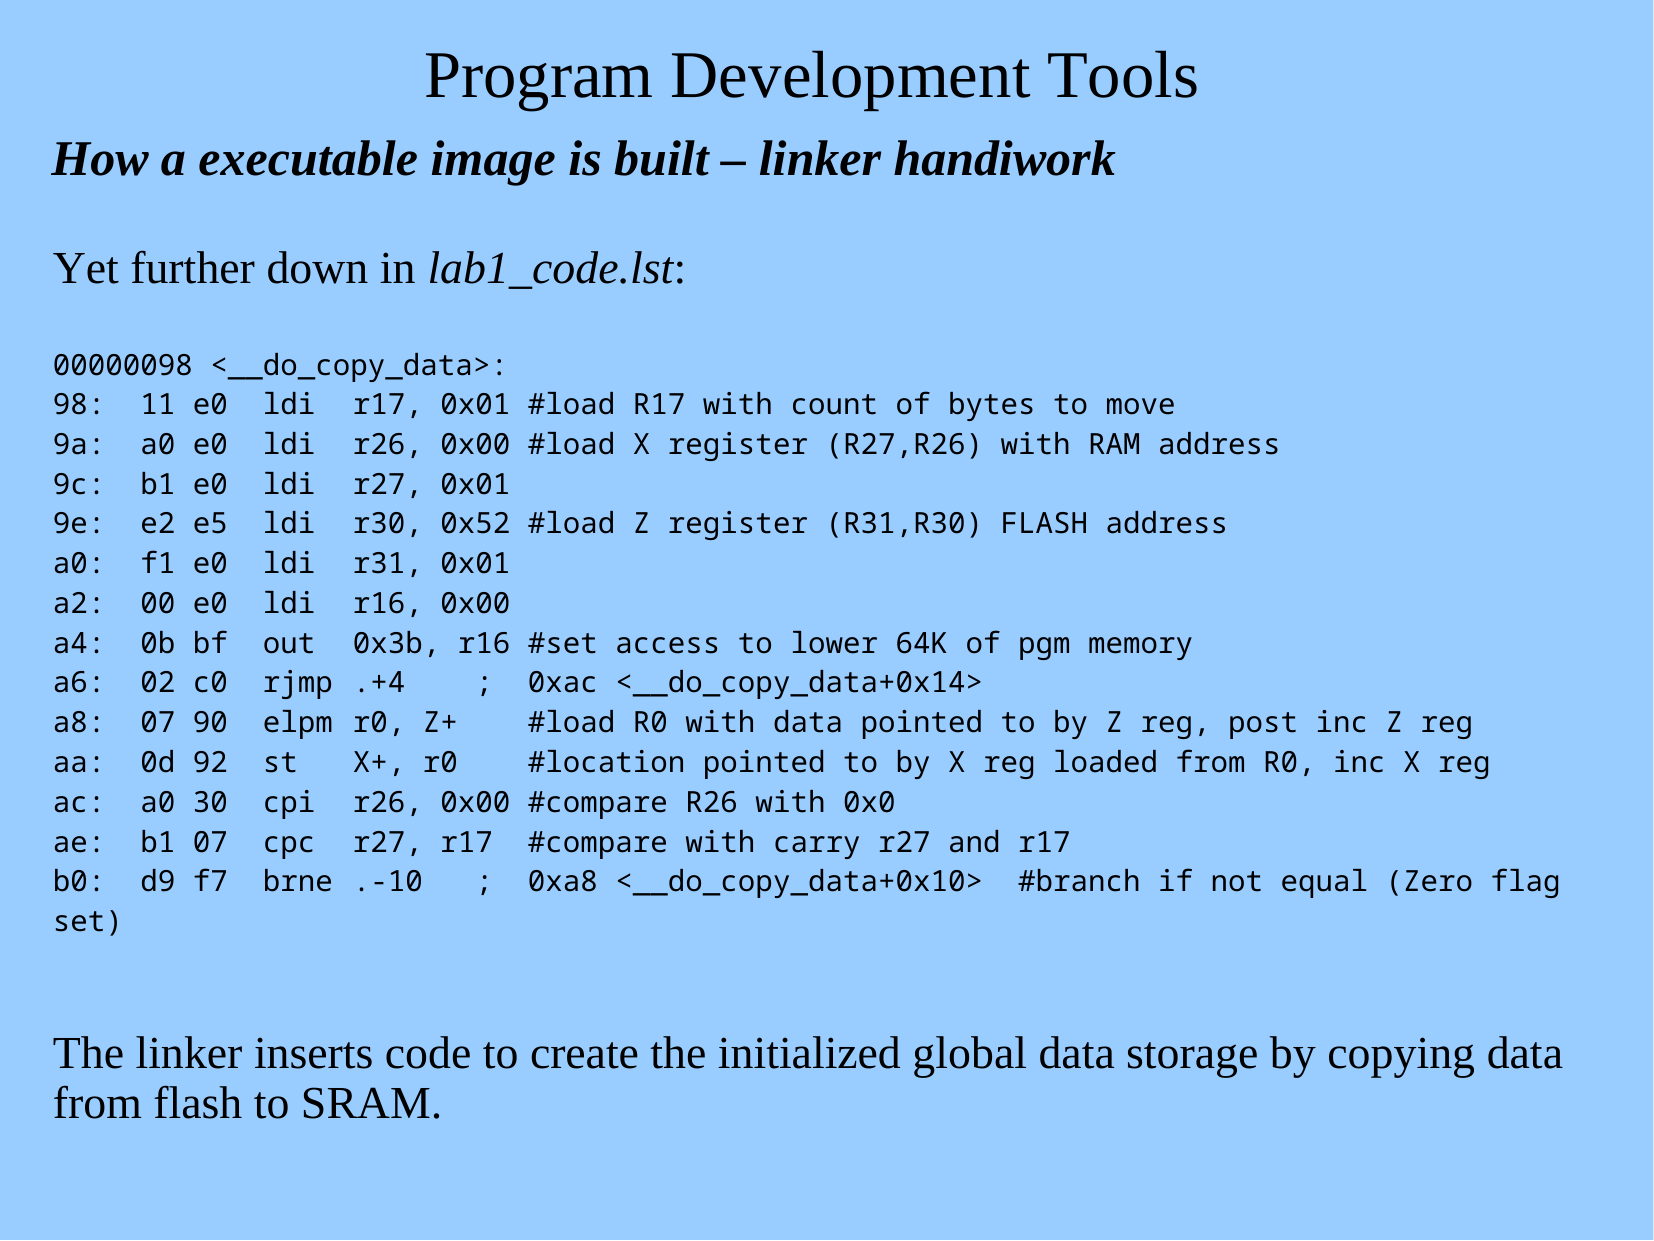

Program Development Tools
How a executable image is built – linker handiwork
Yet further down in lab1_code.lst:
00000098 <__do_copy_data>:
98: 11 e0 ldi	r17, 0x01 #load R17 with count of bytes to move
9a: a0 e0 ldi	r26, 0x00 #load X register (R27,R26) with RAM address
9c: b1 e0 ldi	r27, 0x01
9e: e2 e5 ldi	r30, 0x52 #load Z register (R31,R30) FLASH address
a0: f1 e0 ldi	r31, 0x01
a2: 00 e0 ldi	r16, 0x00
a4: 0b bf out	0x3b, r16 #set access to lower 64K of pgm memory
a6: 02 c0 rjmp	.+4 ; 0xac <__do_copy_data+0x14>
a8: 07 90 elpm	r0, Z+ #load R0 with data pointed to by Z reg, post inc Z reg
aa: 0d 92 st	X+, r0 #location pointed to by X reg loaded from R0, inc X reg
ac: a0 30 cpi	r26, 0x00 #compare R26 with 0x0
ae: b1 07 cpc	r27, r17 #compare with carry r27 and r17
b0: d9 f7 brne	.-10 ; 0xa8 <__do_copy_data+0x10> #branch if not equal (Zero flag set)
The linker inserts code to create the initialized global data storage by copying data from flash to SRAM.